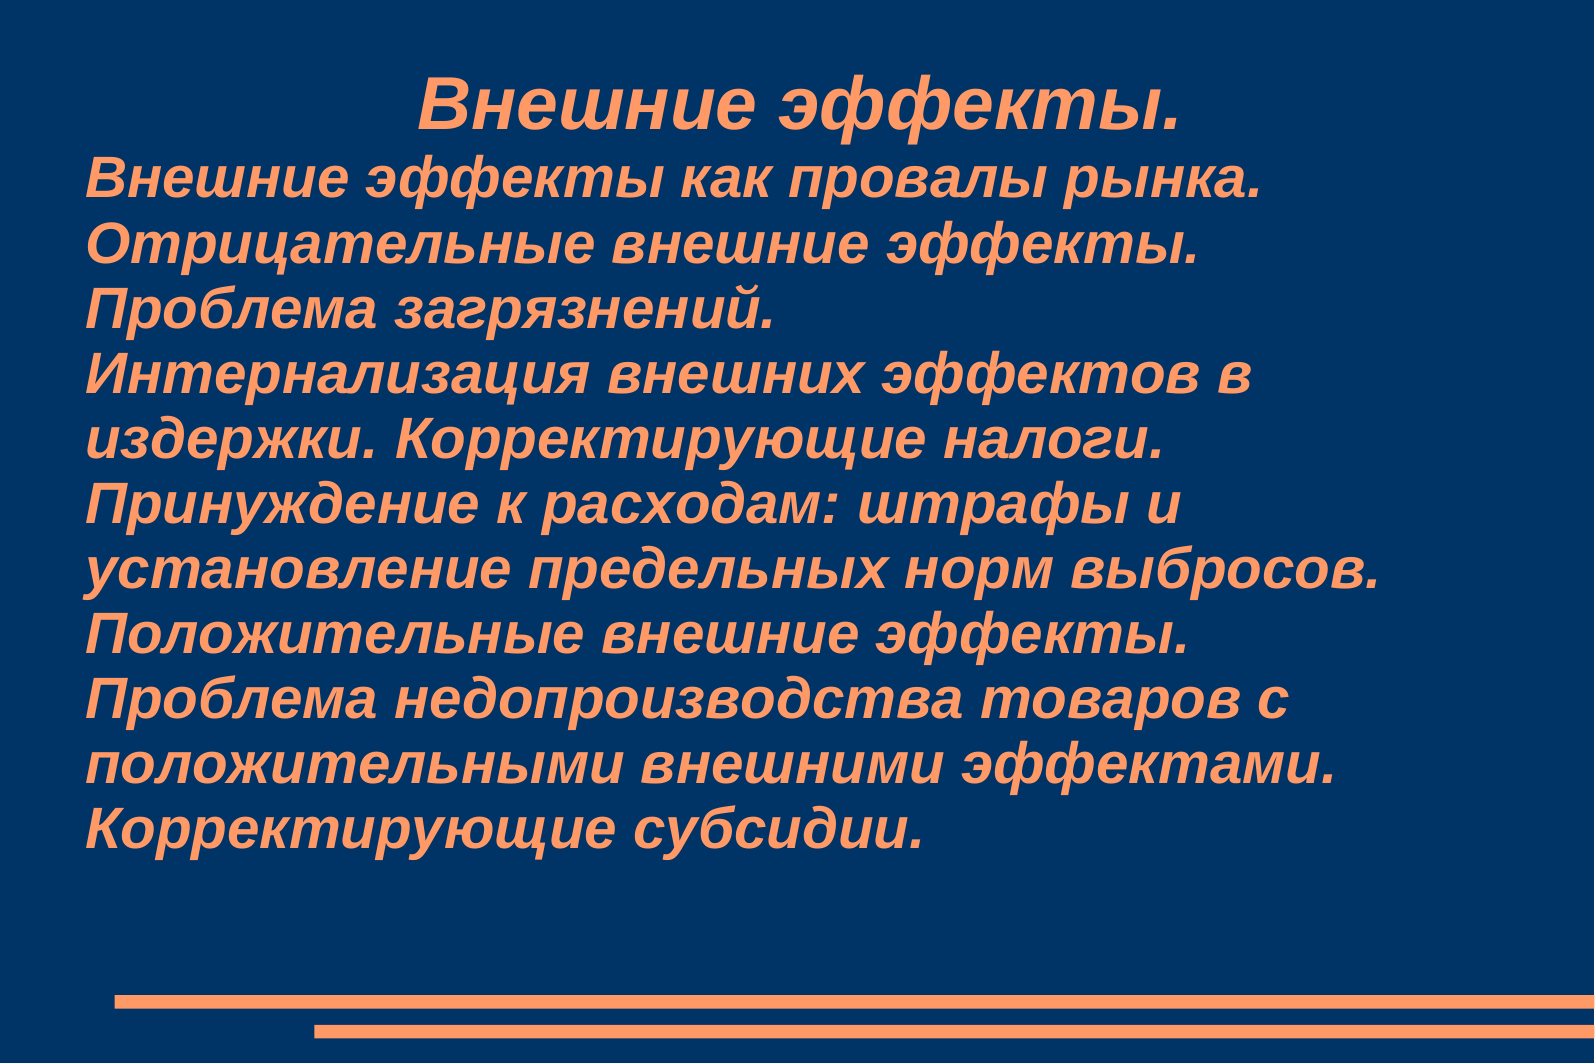

# Внешние эффекты. Внешние эффекты как провалы рынка. Отрицательные внешние эффекты. Проблема загрязнений. Интернализация внешних эффектов в издержки. Корректирующие налоги. Принуждение к расходам: штрафы и установление предельных норм выбросов. Положительные внешние эффекты. Проблема недопроизводства товаров с положительными внешними эффектами. Корректирующие субсидии.